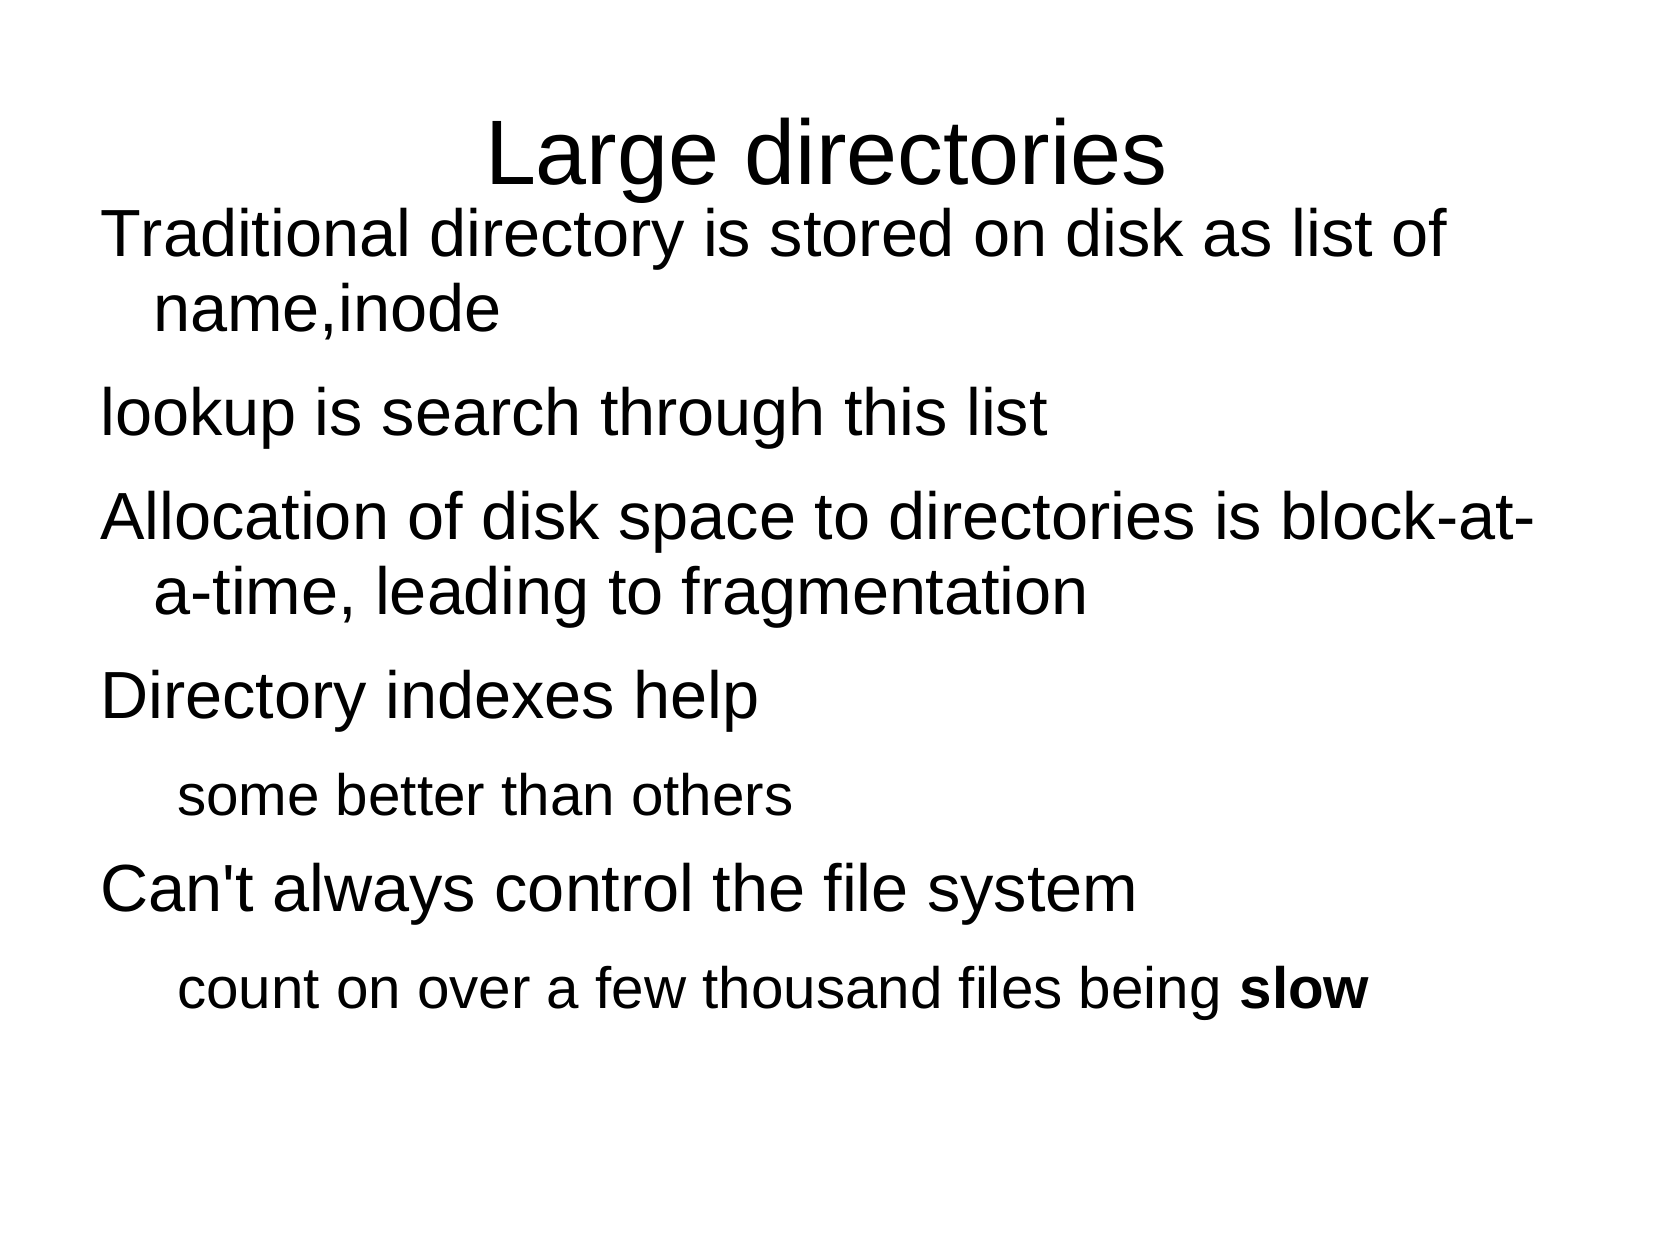

# Large directories
Traditional directory is stored on disk as list of name,inode
lookup is search through this list
Allocation of disk space to directories is block-at-a-time, leading to fragmentation
Directory indexes help
some better than others
Can't always control the file system
count on over a few thousand files being slow